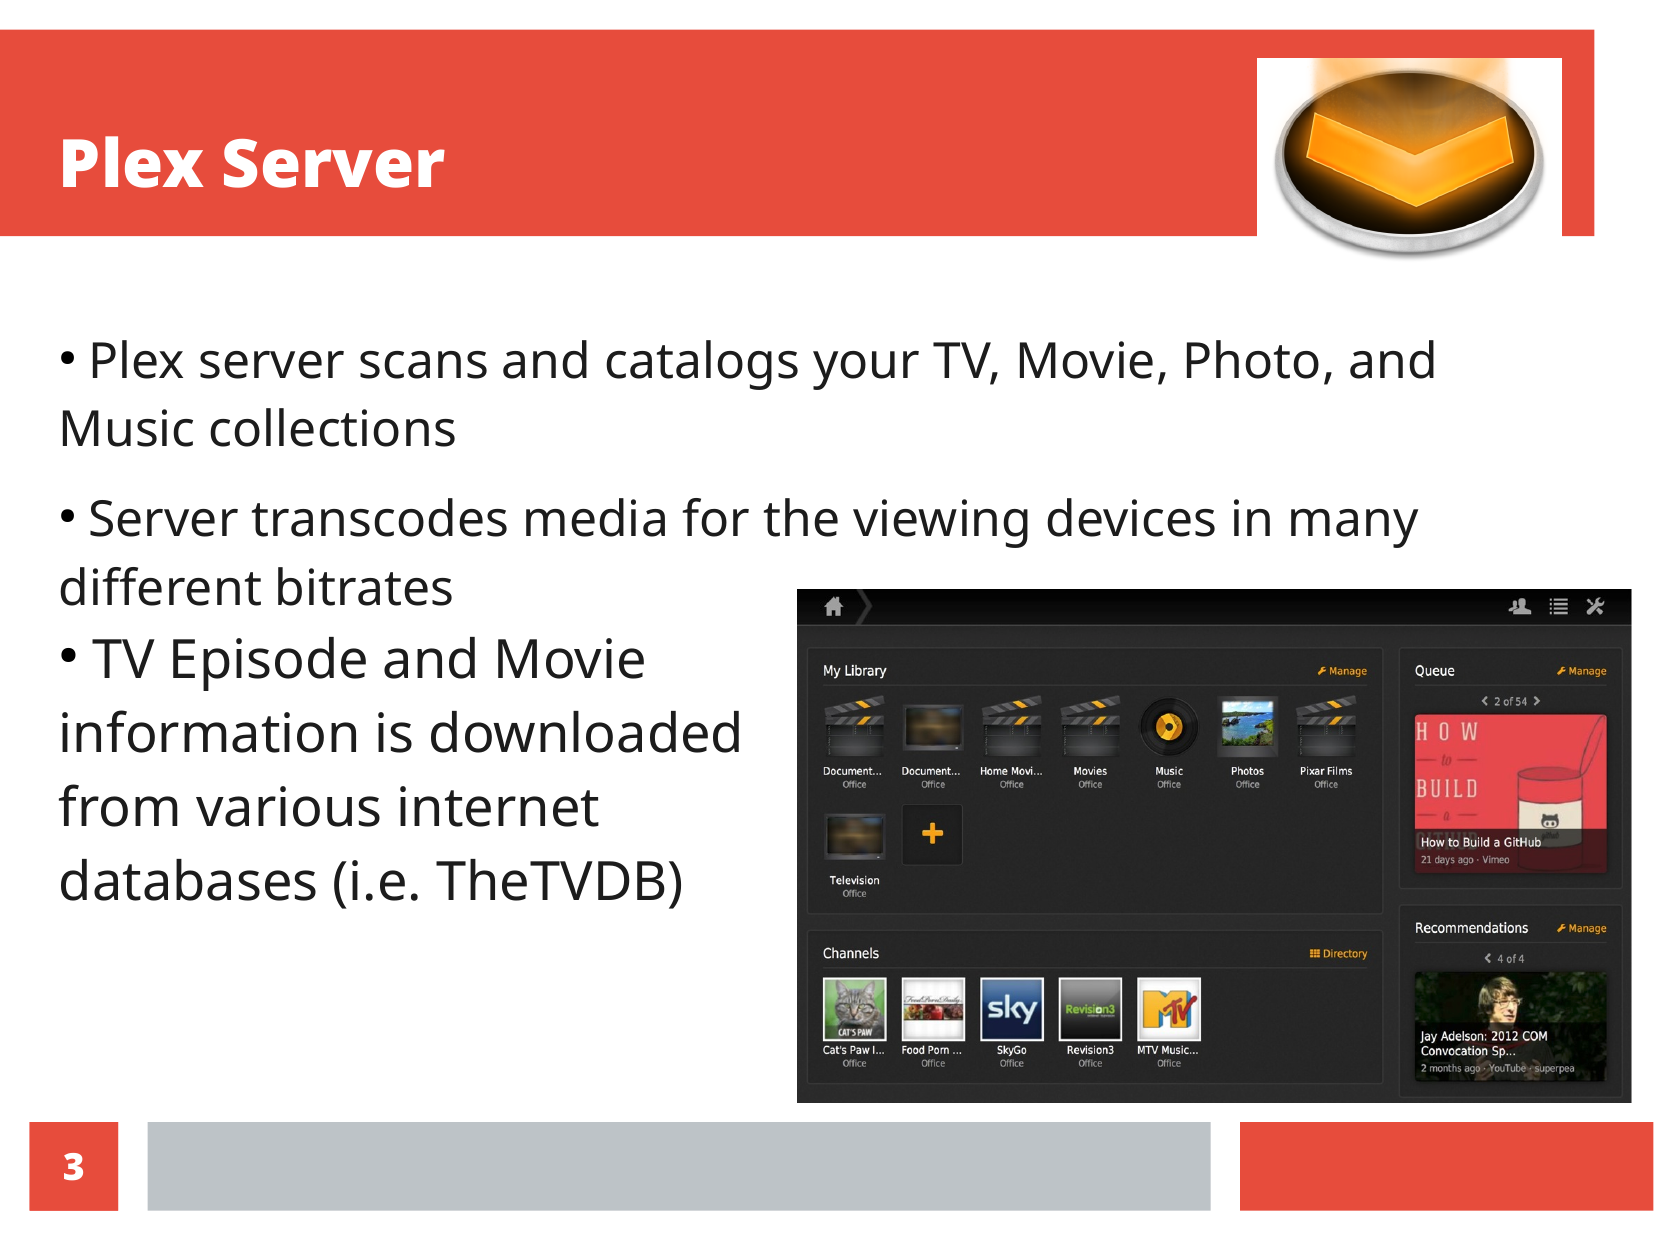

# Plex Server
 Plex server scans and catalogs your TV, Movie, Photo, and Music collections
 Server transcodes media for the viewing devices in many different bitrates
 TV Episode and Movie information is downloaded from various internet databases (i.e. TheTVDB)
3